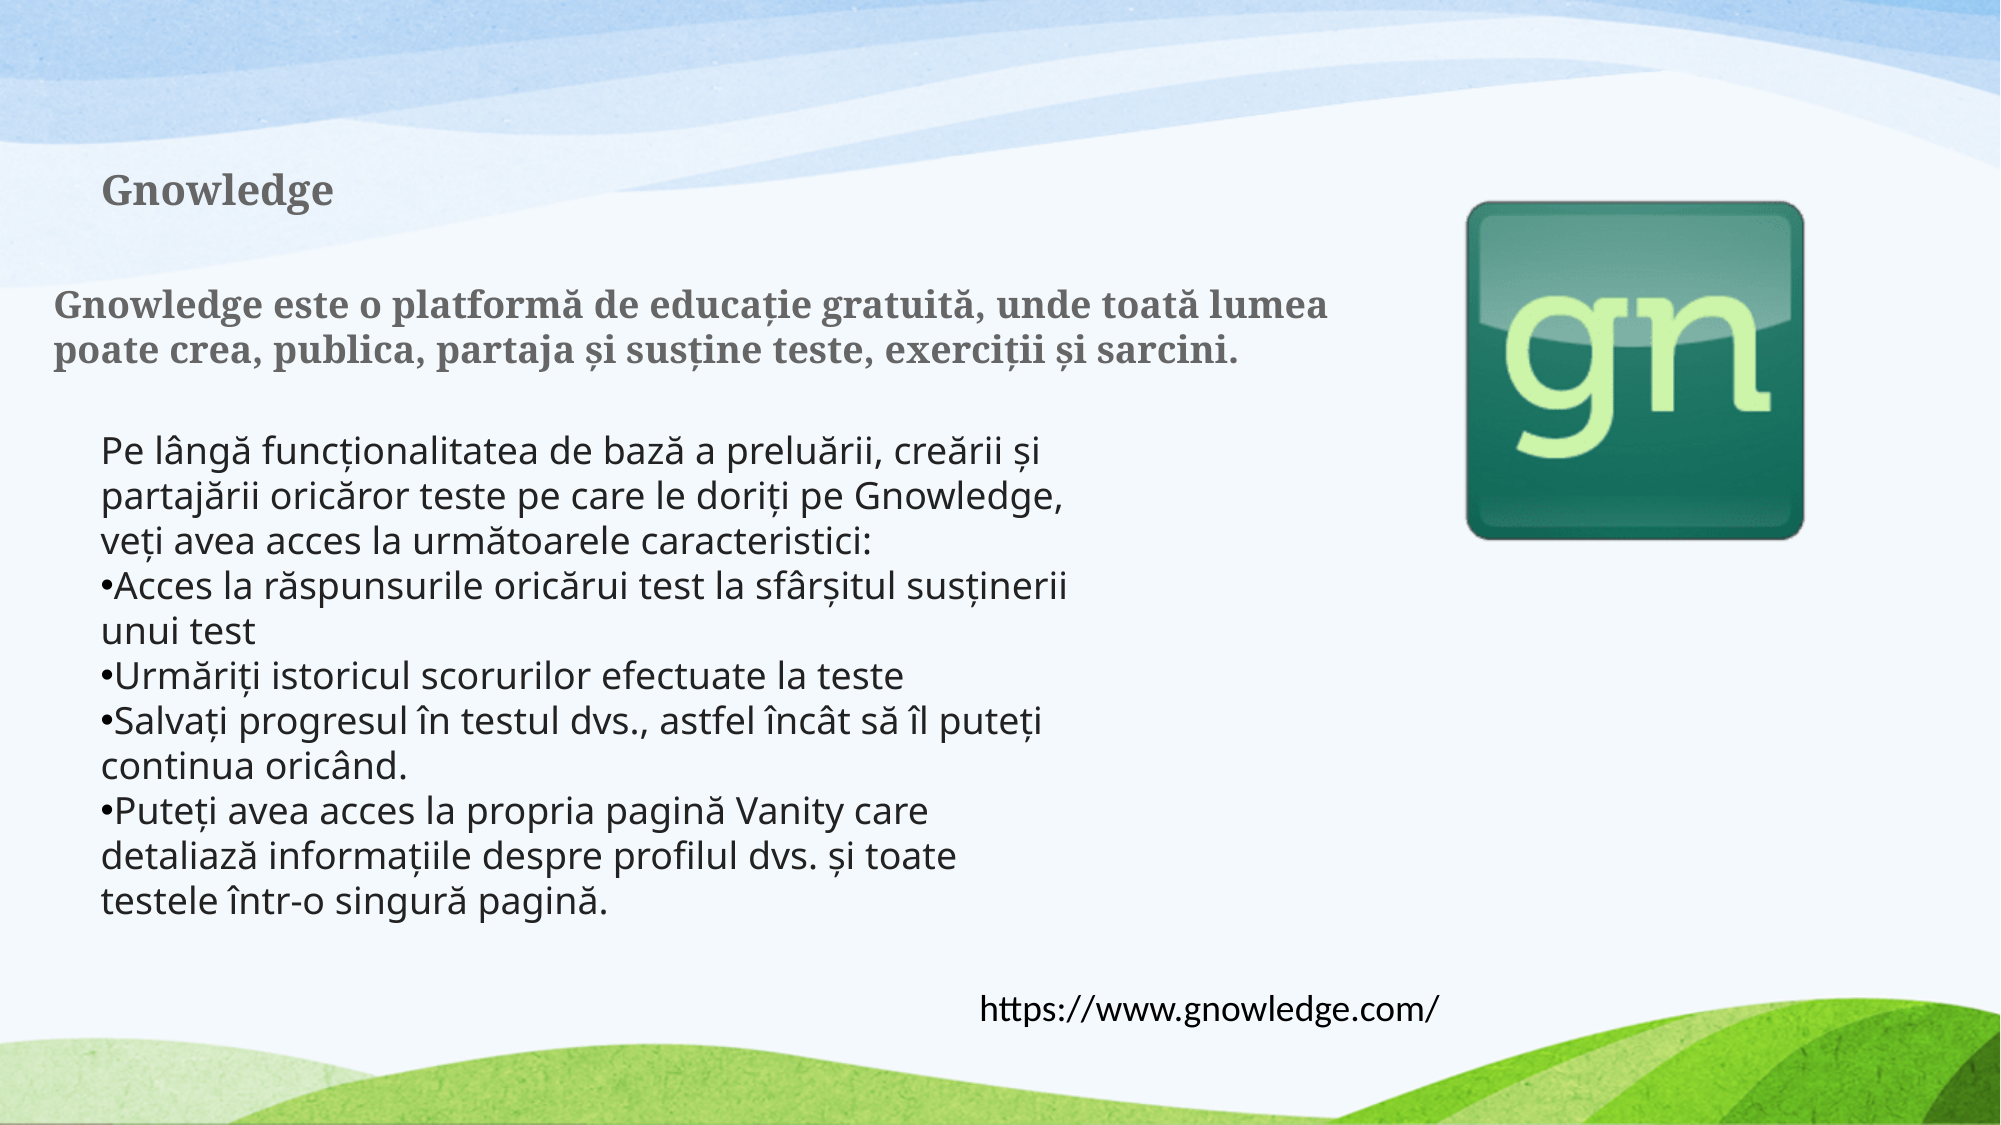

Gnowledge
Gnowledge este o platformă de educație gratuită, unde toată lumea poate crea, publica, partaja și susține teste, exerciții și sarcini.
Pe lângă funcționalitatea de bază a preluării, creării și partajării oricăror teste pe care le doriți pe Gnowledge, veți avea acces la următoarele caracteristici:
Acces la răspunsurile oricărui test la sfârșitul susținerii unui test
Urmăriți istoricul scorurilor efectuate la teste
Salvați progresul în testul dvs., astfel încât să îl puteți continua oricând.
Puteți avea acces la propria pagină Vanity care detaliază informațiile despre profilul dvs. și toate testele într-o singură pagină.
https://www.gnowledge.com/